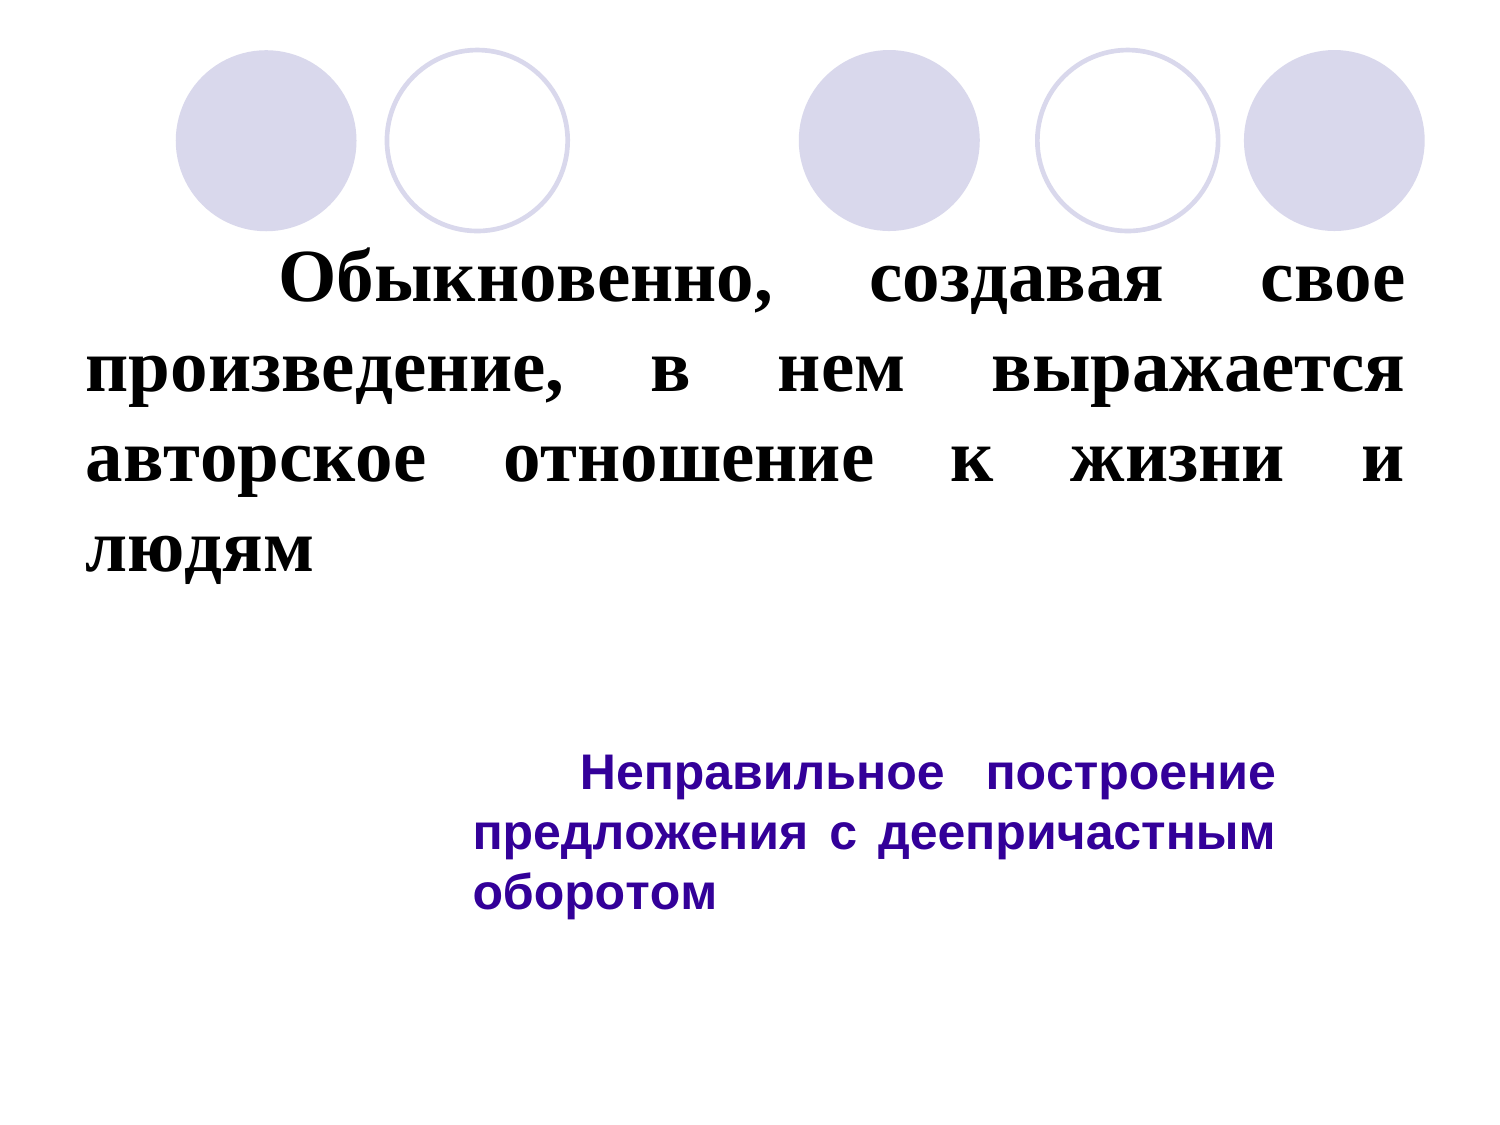

# Обыкновенно, создавая свое произведение, в нем выражается авторское отношение к жизни и людям
 Неправильное построение предложения с деепричастным оборотом